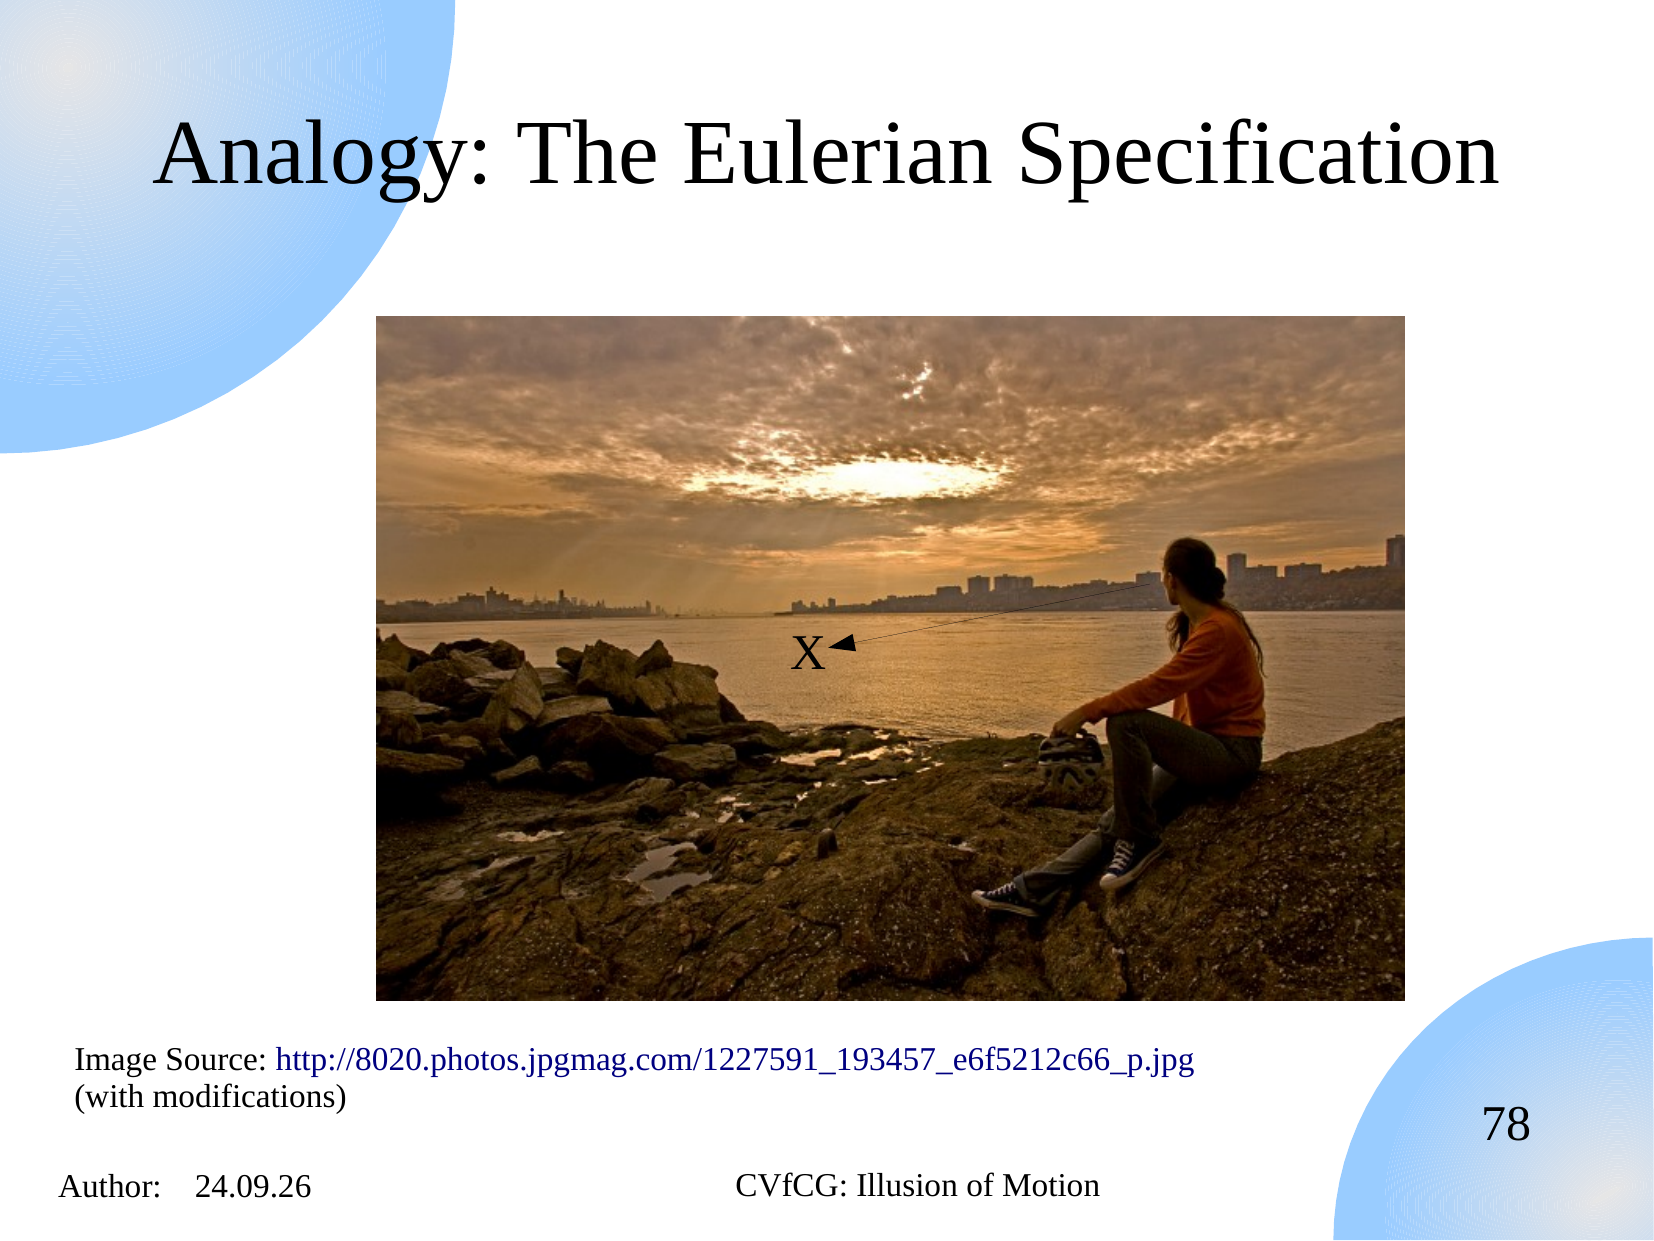

# Analogy: The Eulerian Specification
X
Image Source: http://8020.photos.jpgmag.com/1227591_193457_e6f5212c66_p.jpg
(with modifications)
CVfCG: Illusion of Motion